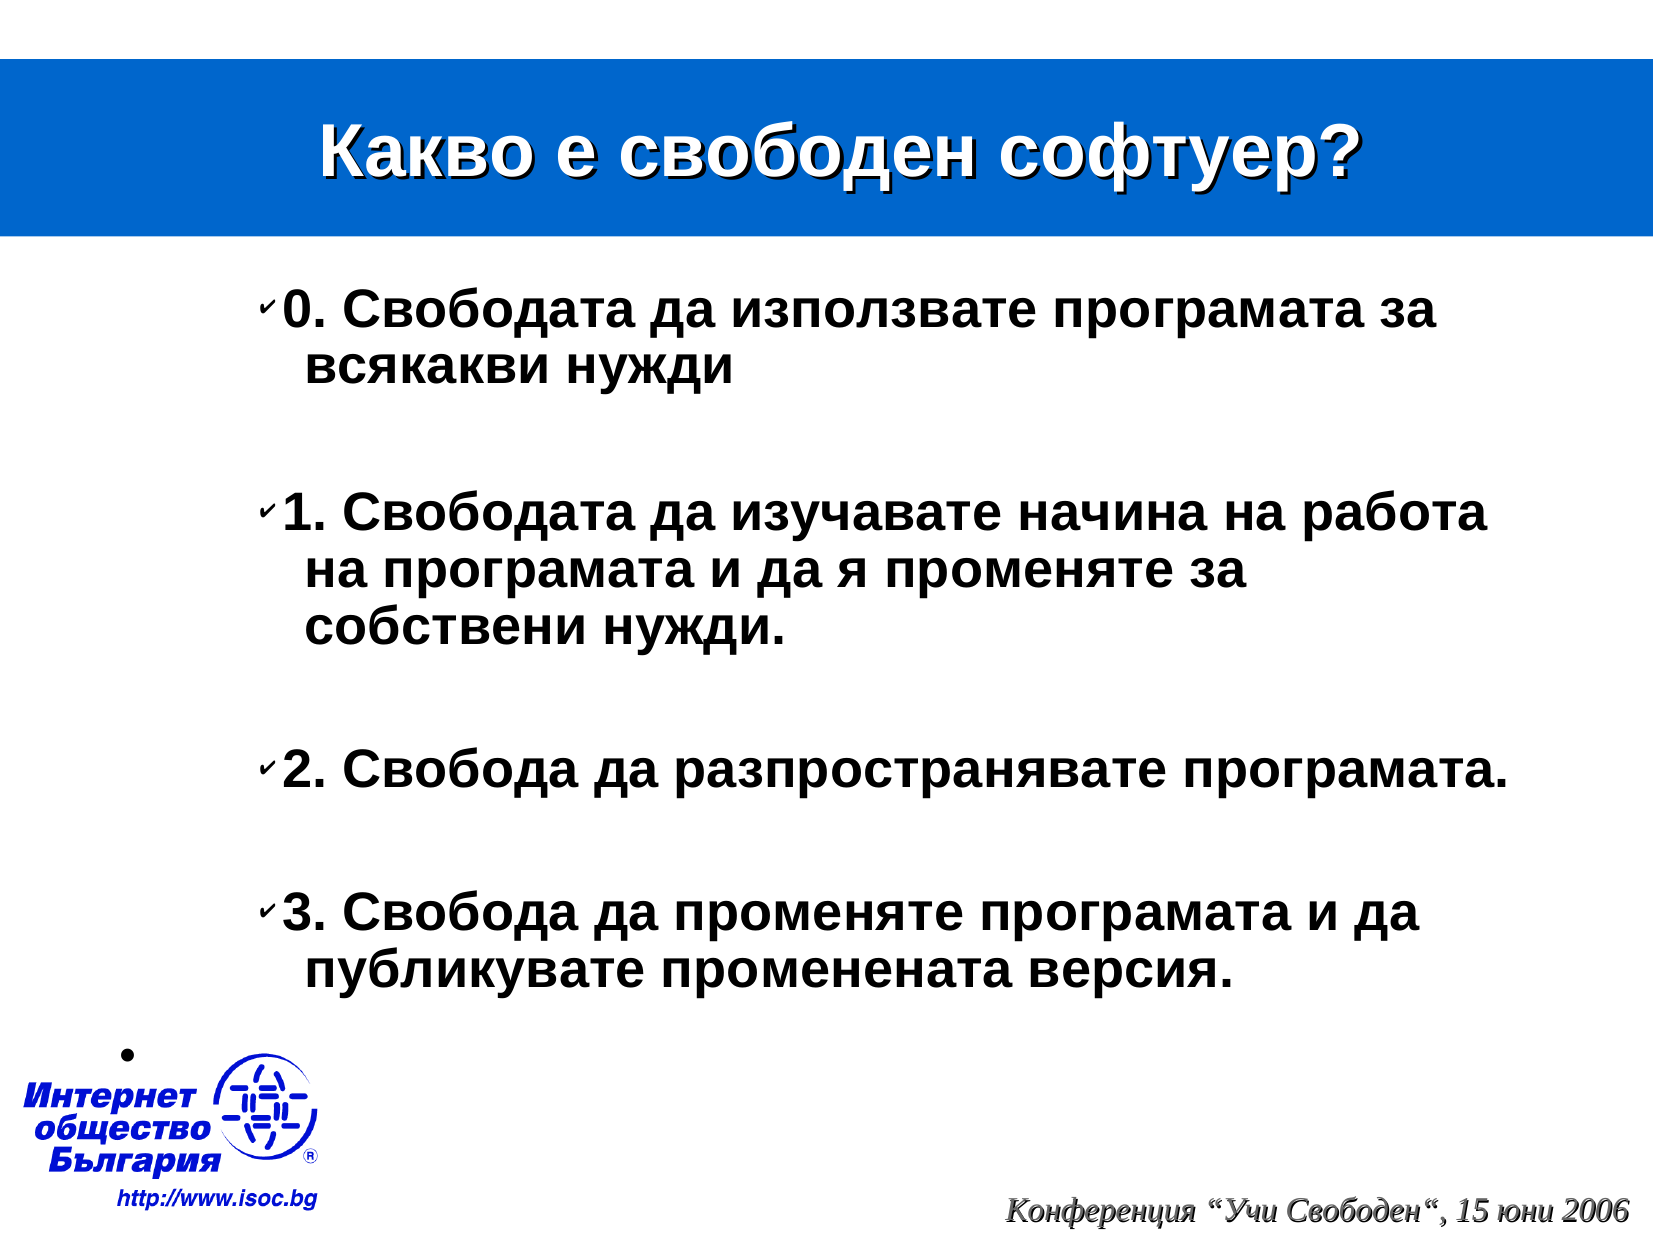

Какво е свободен софтуер?
# 0. Свободата да използвате програмата за всякакви нужди
1. Свободата да изучавате начина на работа на програмата и да я променяте за собствени нужди.
2. Свобода да разпространявате програмата.
3. Свобода да променяте програмата и да публикувате променената версия.